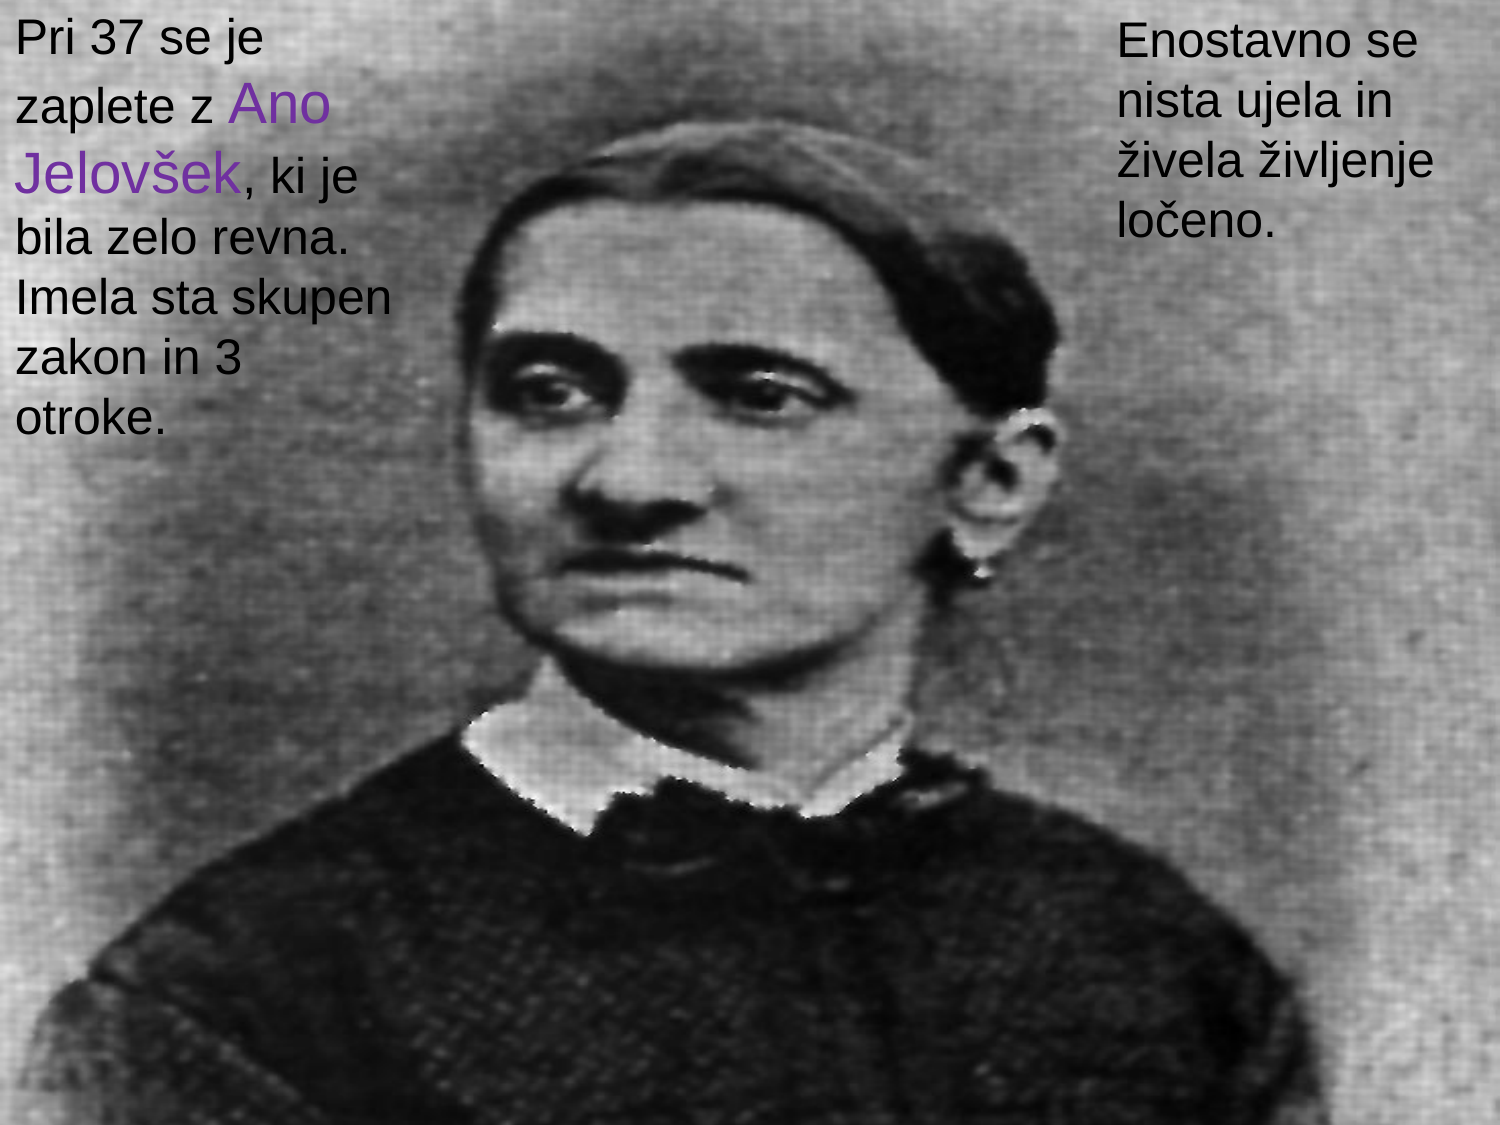

Enostavno se nista ujela in živela življenje ločeno.
Pri 37 se je zaplete z Ano Jelovšek, ki je bila zelo revna.
Imela sta skupen zakon in 3 otroke.